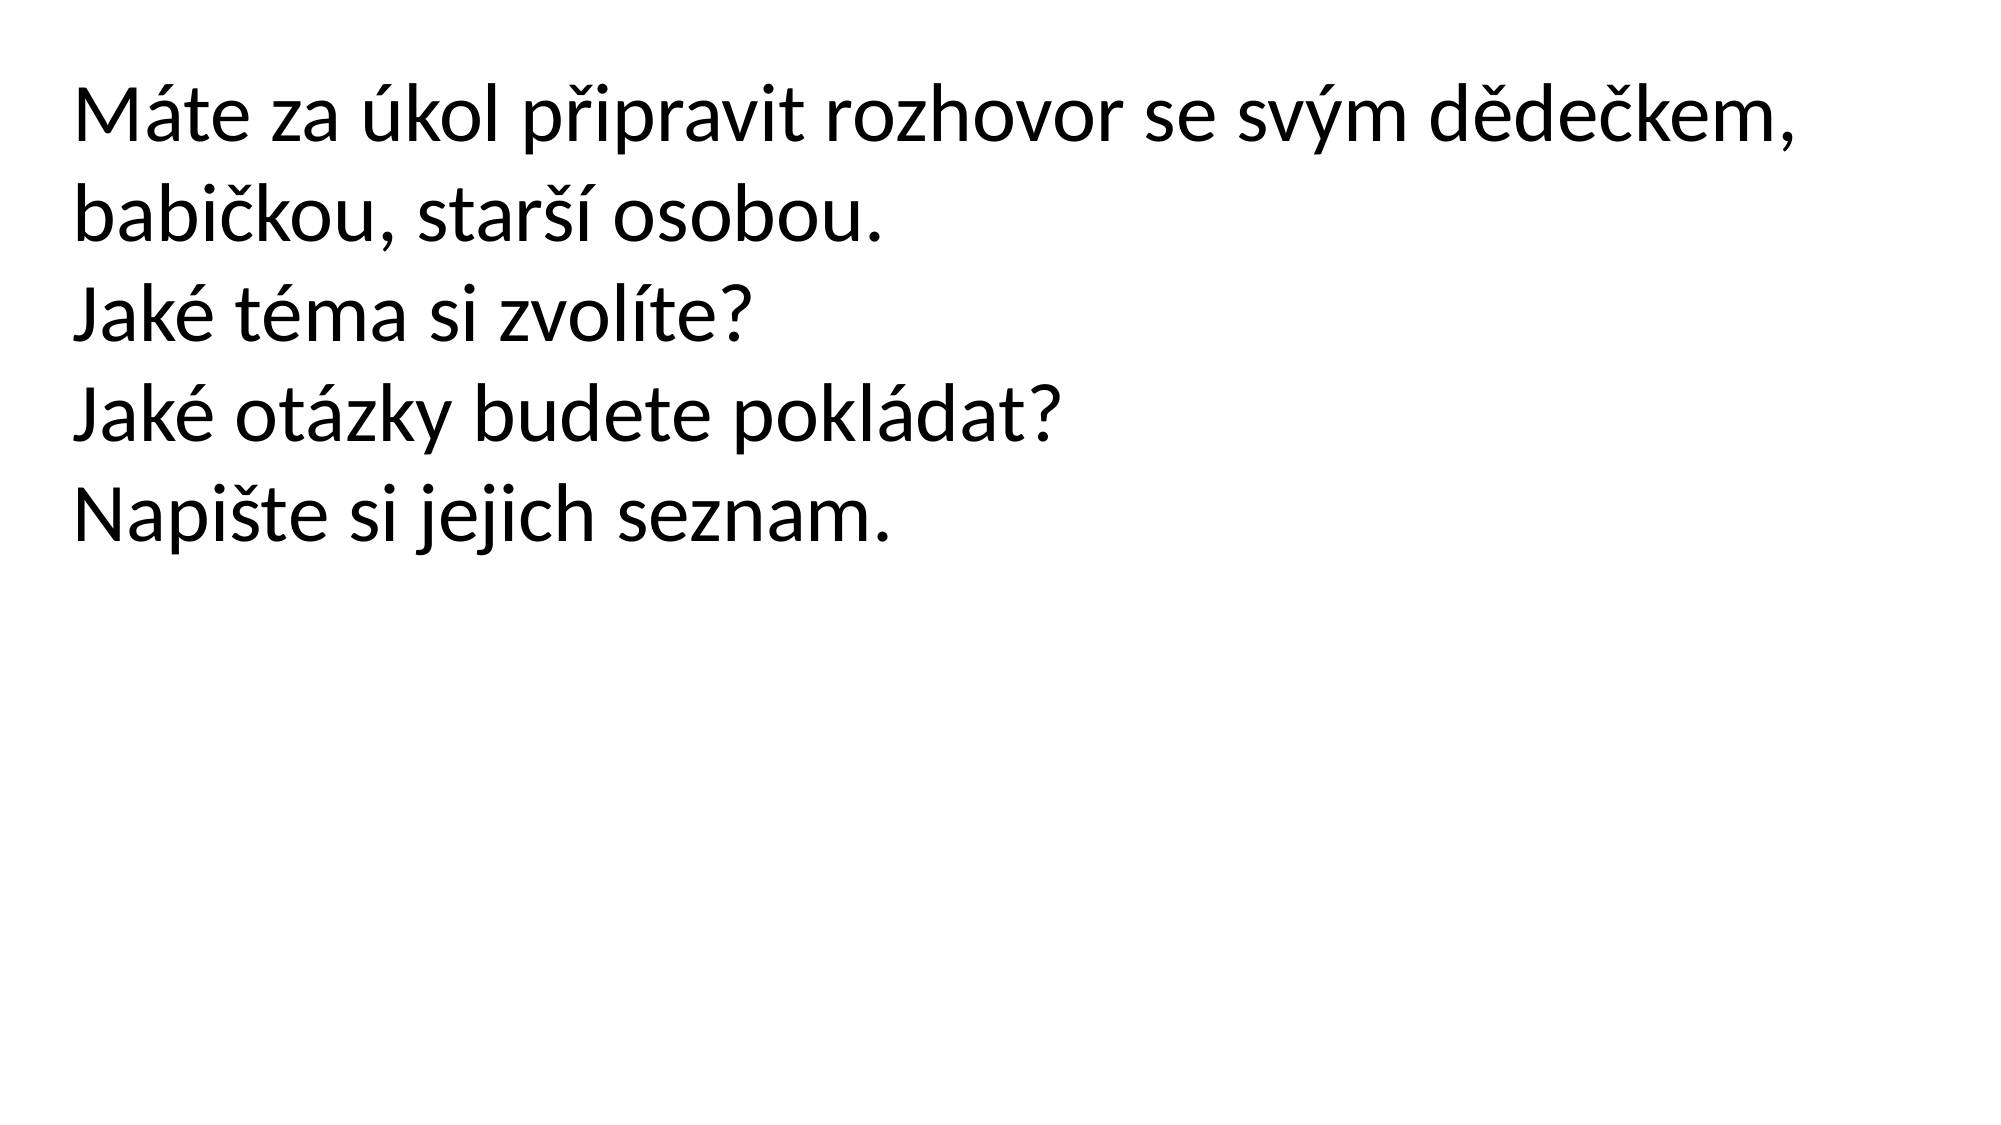

Máte za úkol připravit rozhovor se svým dědečkem, babičkou, starší osobou.
Jaké téma si zvolíte?
Jaké otázky budete pokládat?
Napište si jejich seznam.